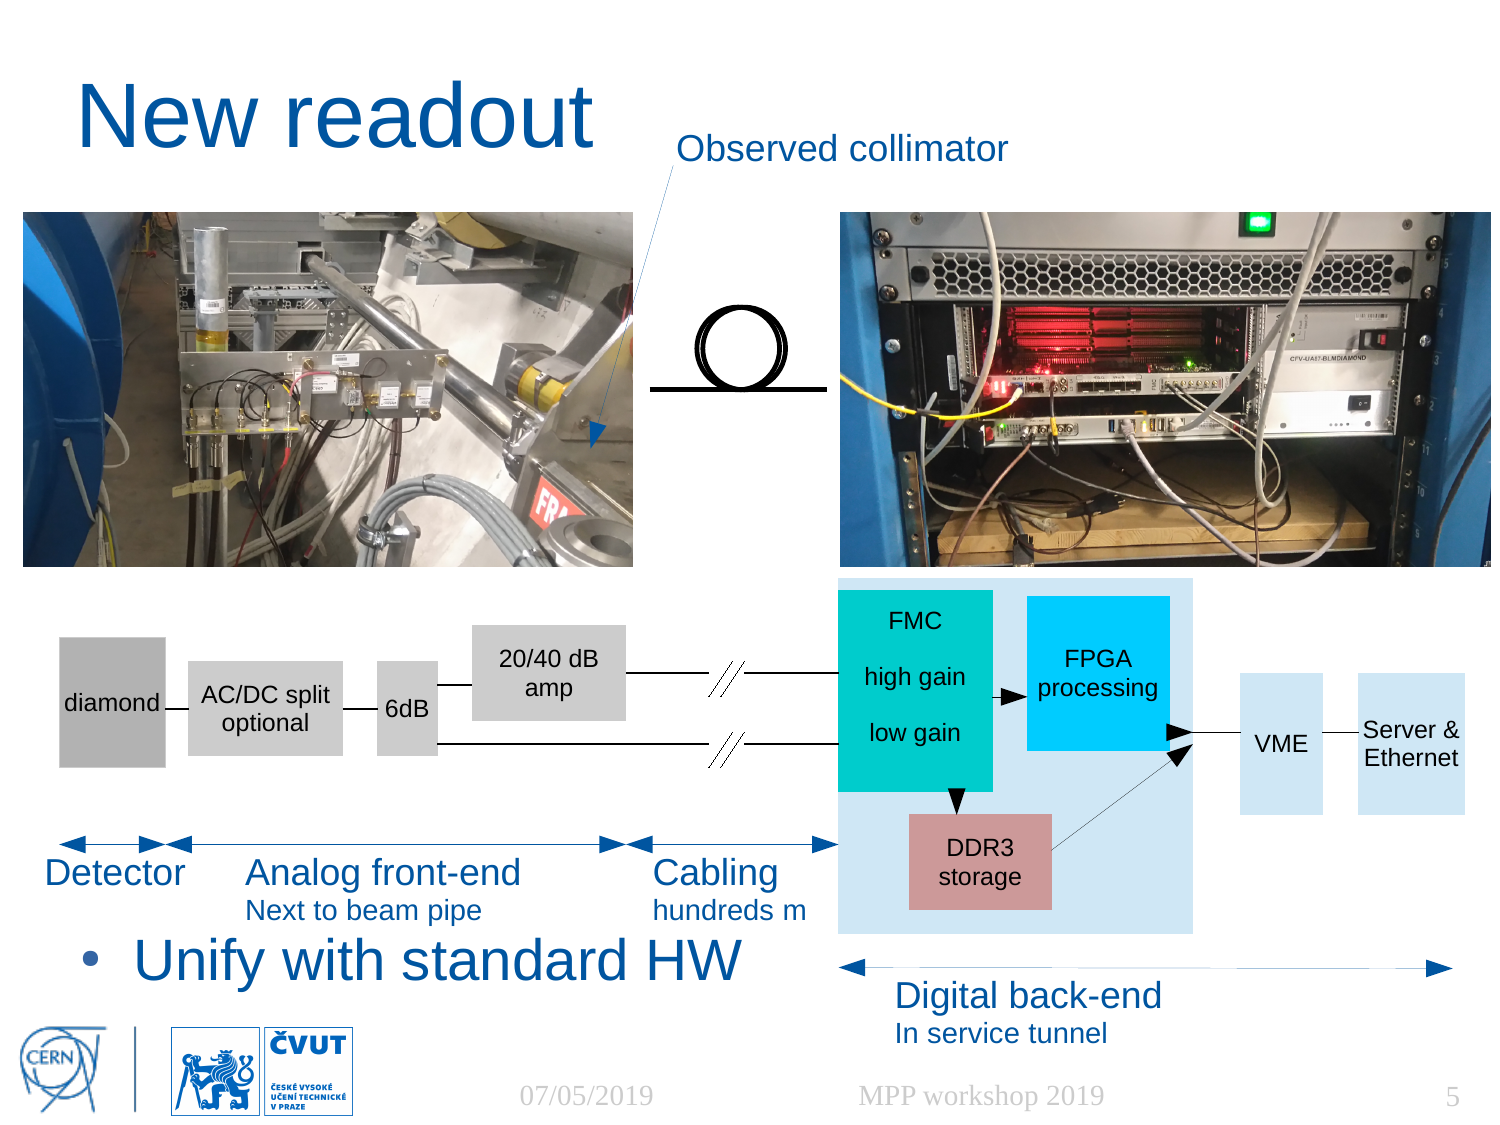

# New readout
Observed collimator
Unify with standard HW
FMC
high gain
low gain
FPGA
processing
20/40 dB
amp
diamond
AC/DC split
optional
6dB
VME
Server &
Ethernet
DDR3
storage
Detector
Analog front-end
Next to beam pipe
Cabling
hundreds m
Digital back-end
In service tunnel